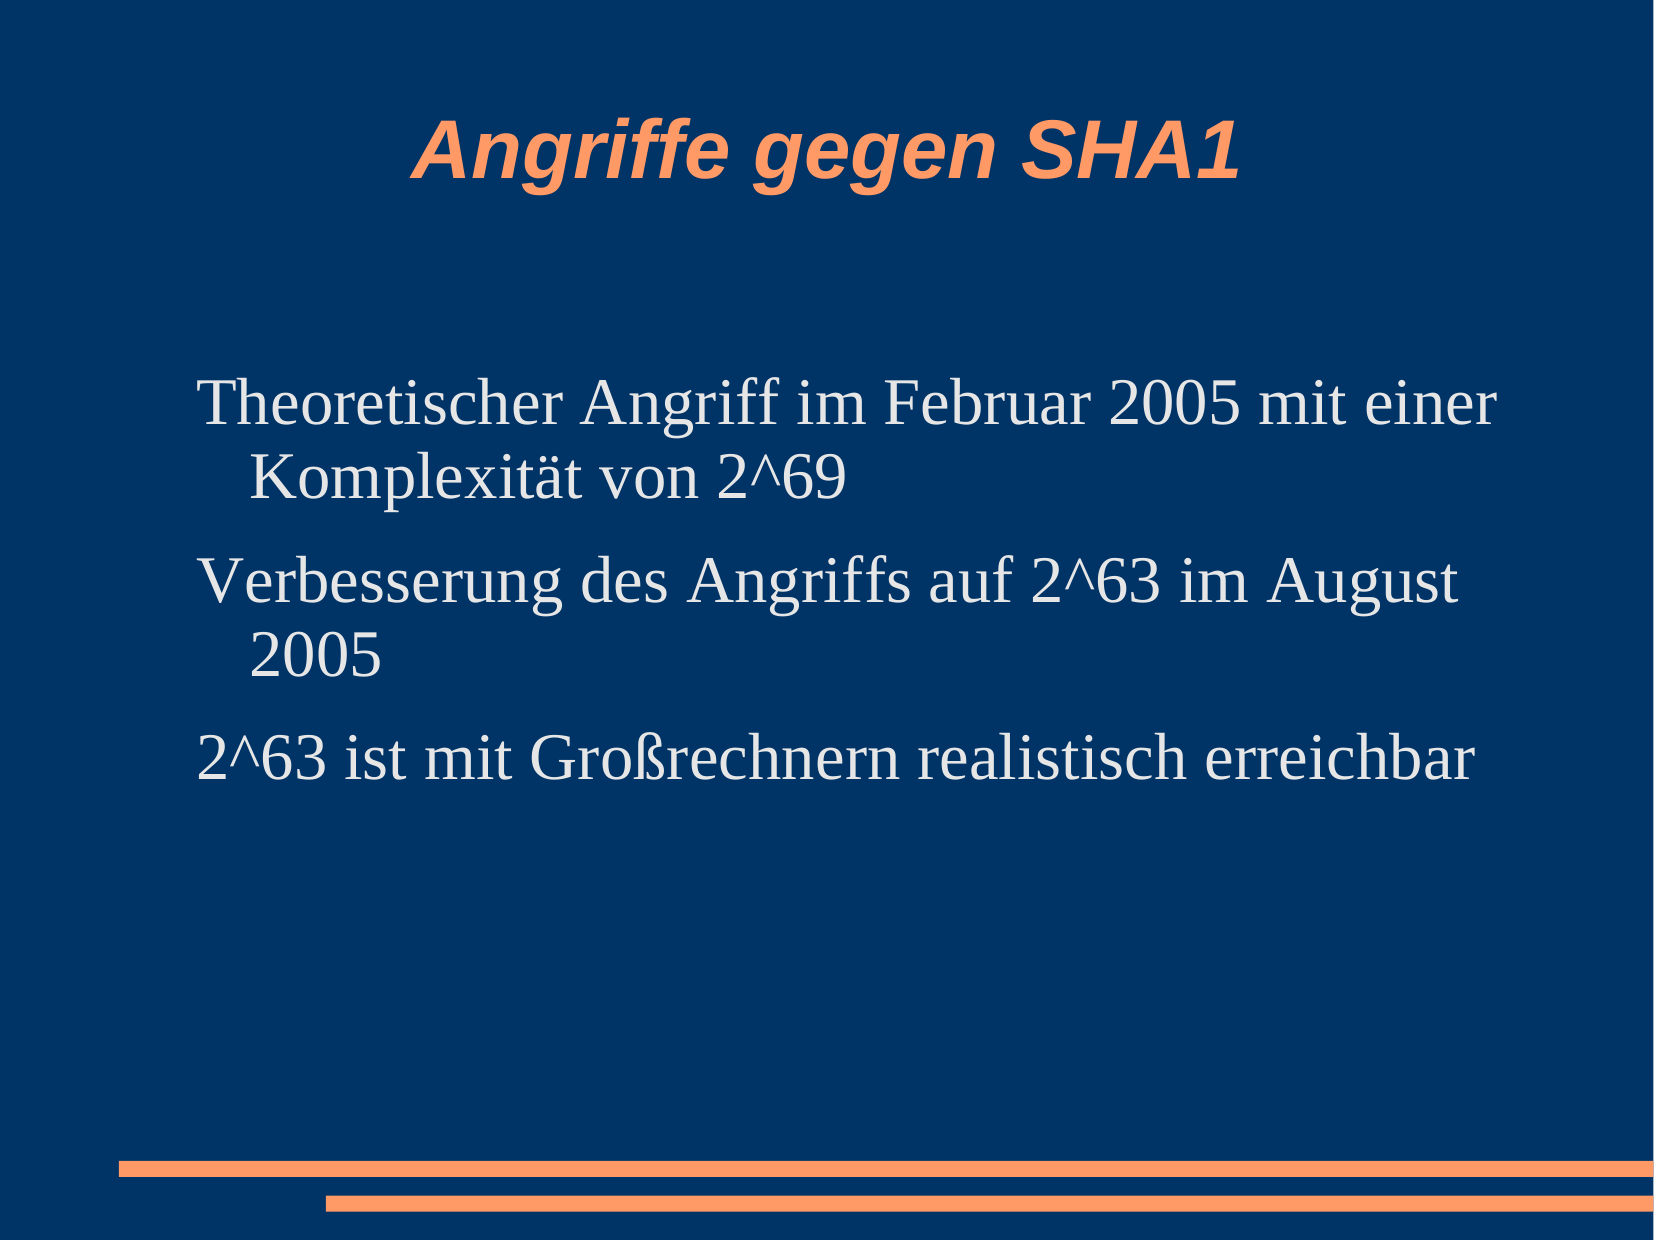

# Angriffe gegen SHA1
Theoretischer Angriff im Februar 2005 mit einer Komplexität von 2^69
Verbesserung des Angriffs auf 2^63 im August 2005
2^63 ist mit Großrechnern realistisch erreichbar